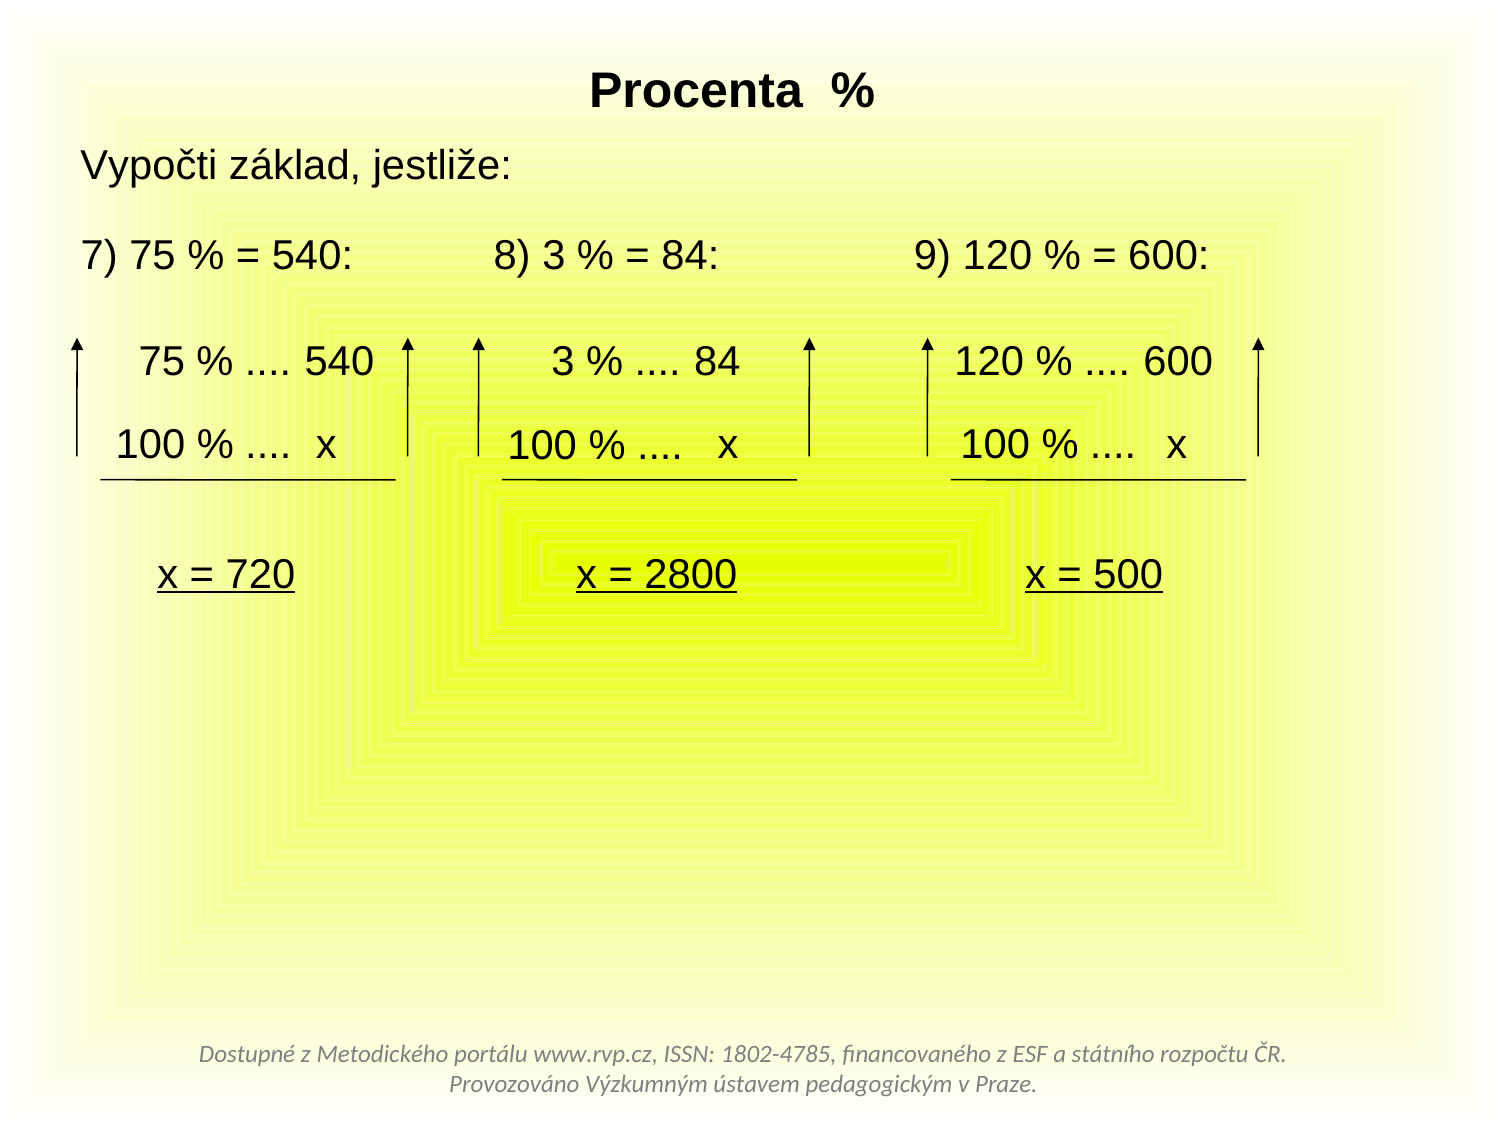

Procenta %
Vypočti základ, jestliže:
7) 75 % = 540:
8) 3 % = 84:
9) 120 % = 600:
 75 % ....
 540
 3 % ....
84
120 % ....
 600
100 % ....
x
x
100 % ....
x
 100 % ....
x = 720
x = 2800
x = 500
Dostupné z Metodického portálu www.rvp.cz, ISSN: 1802-4785, financovaného z ESF a státního rozpočtu ČR. Provozováno Výzkumným ústavem pedagogickým v Praze.